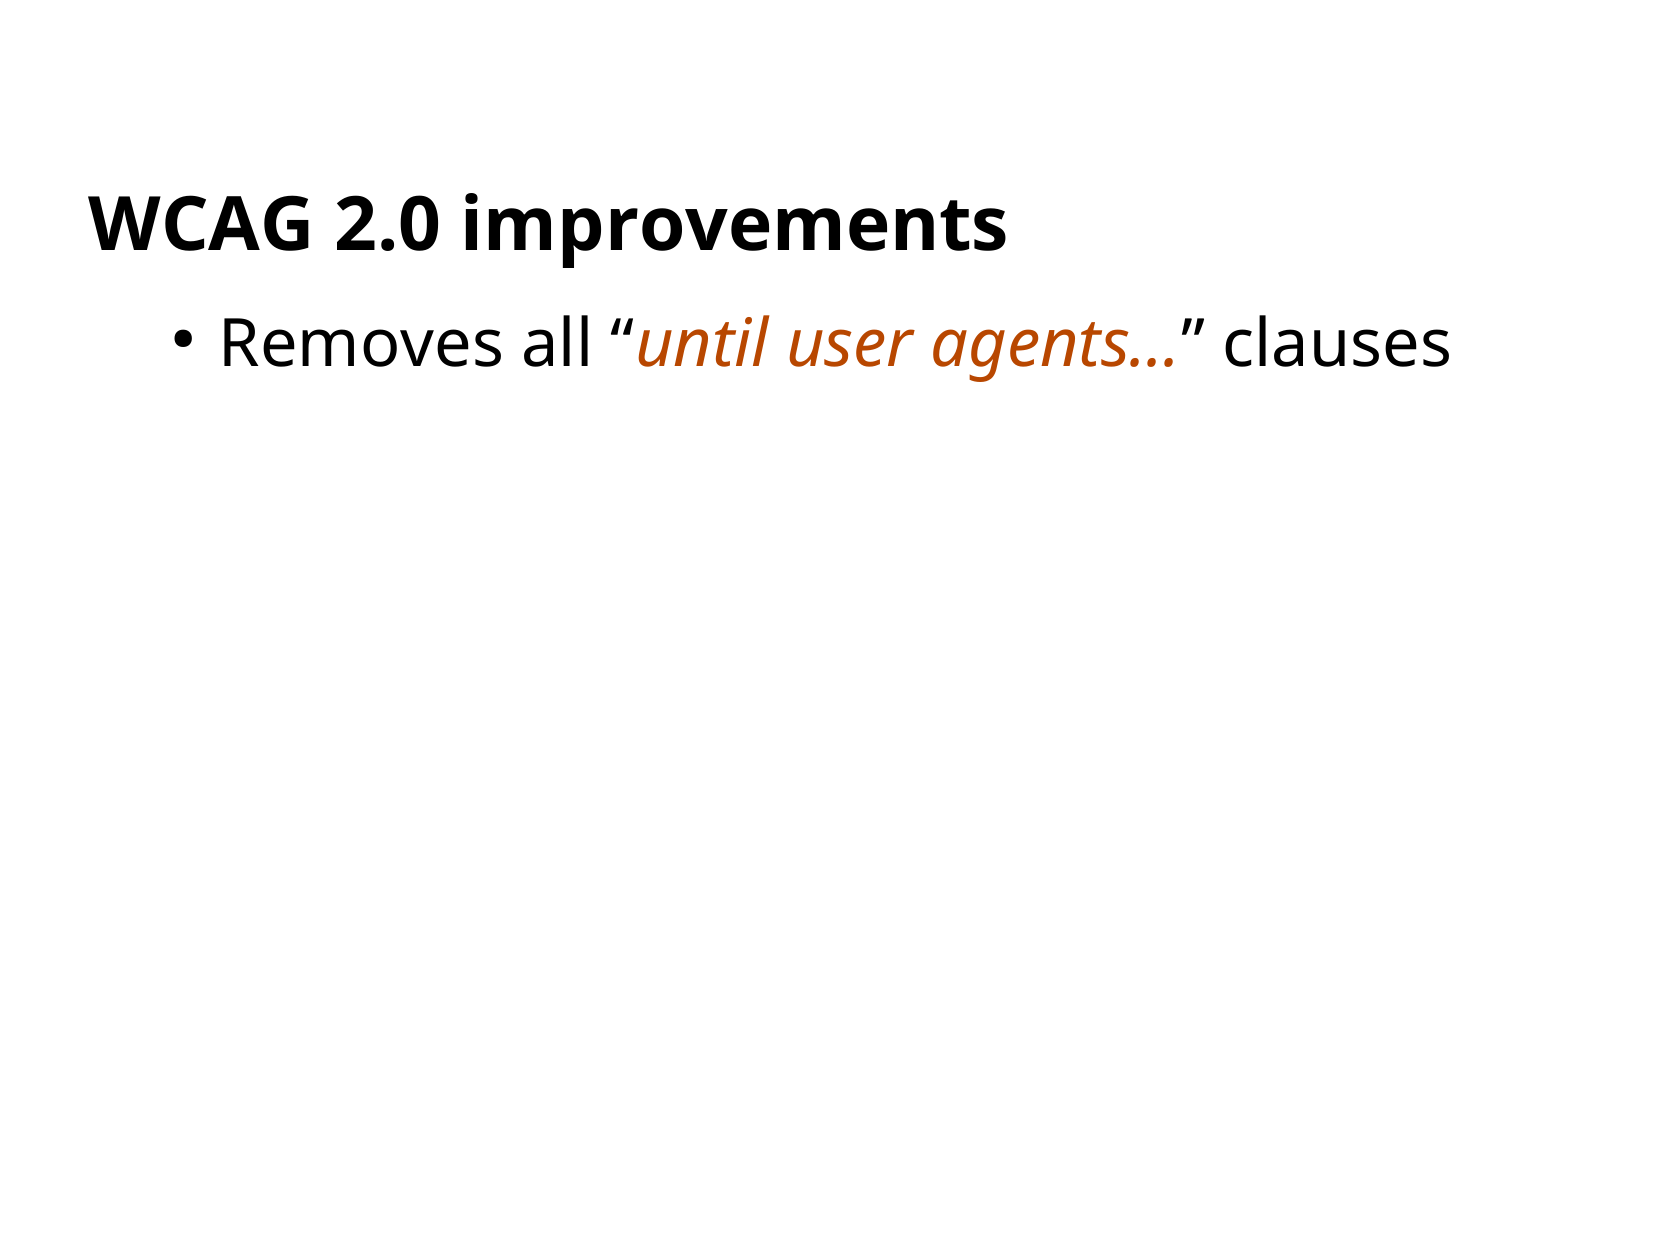

# WCAG 2.0 improvements
Removes all “until user agents...” clauses